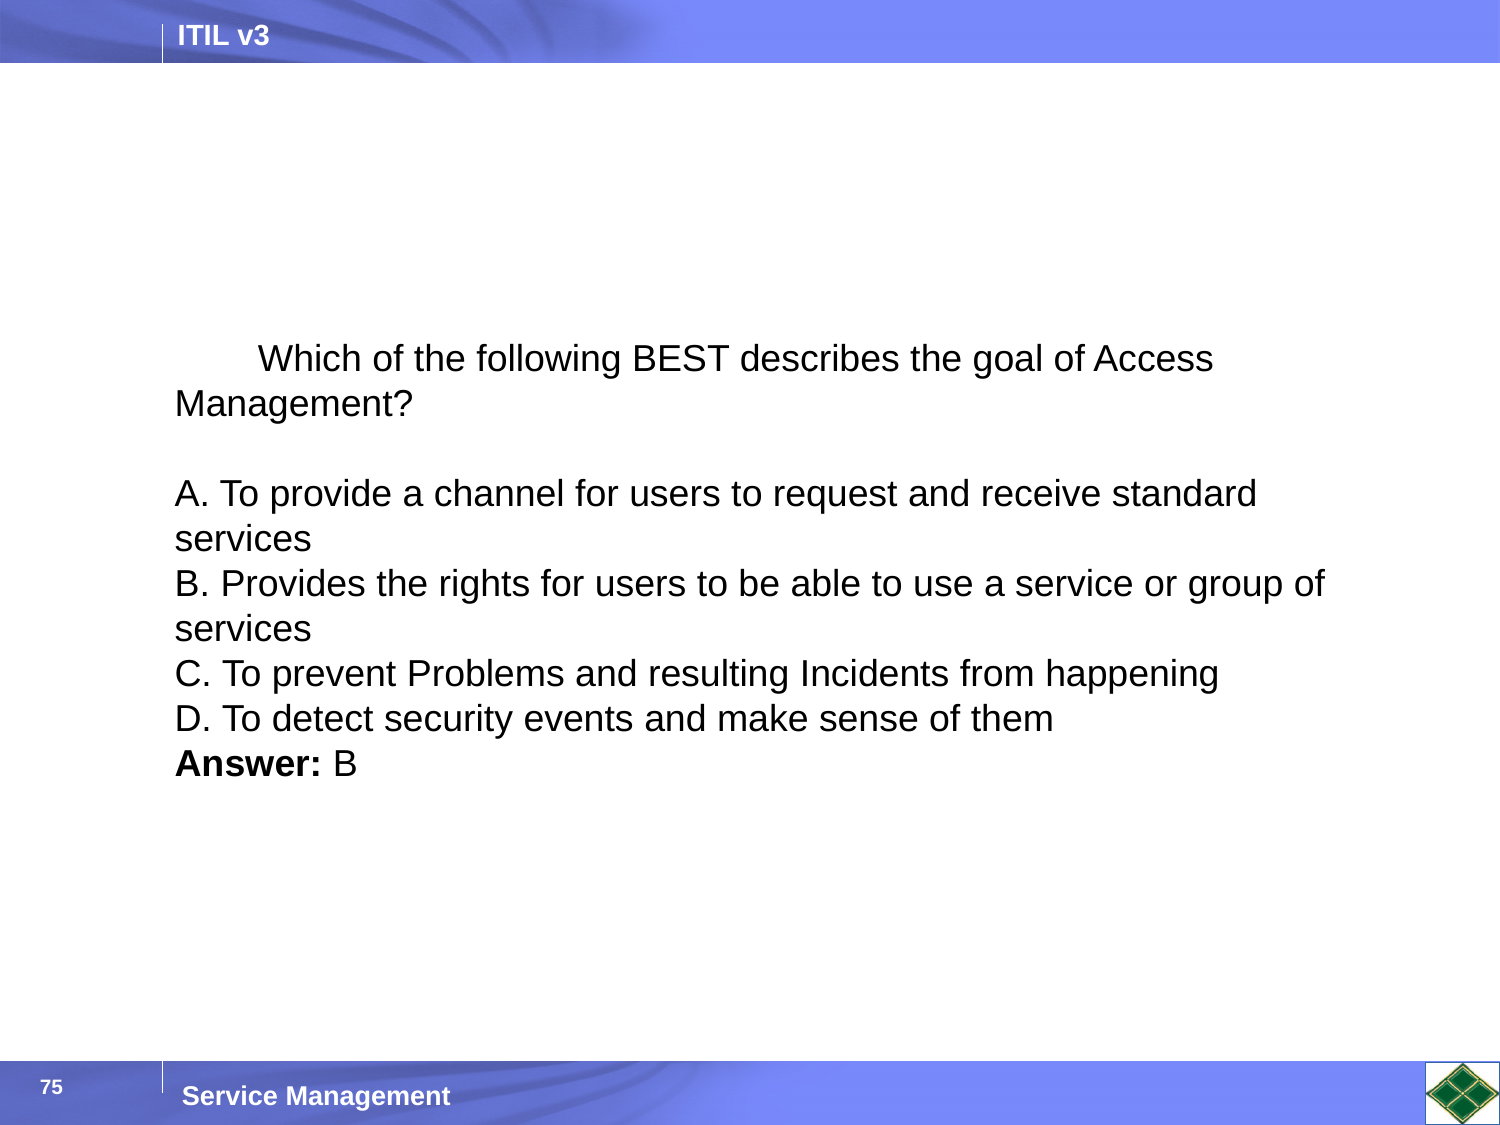

123. Which of the following BEST describes the goal of Access Management?
A. To provide a channel for users to request and receive standard services
B. Provides the rights for users to be able to use a service or group of services
C. To prevent Problems and resulting Incidents from happening
D. To detect security events and make sense of them
Answer: B